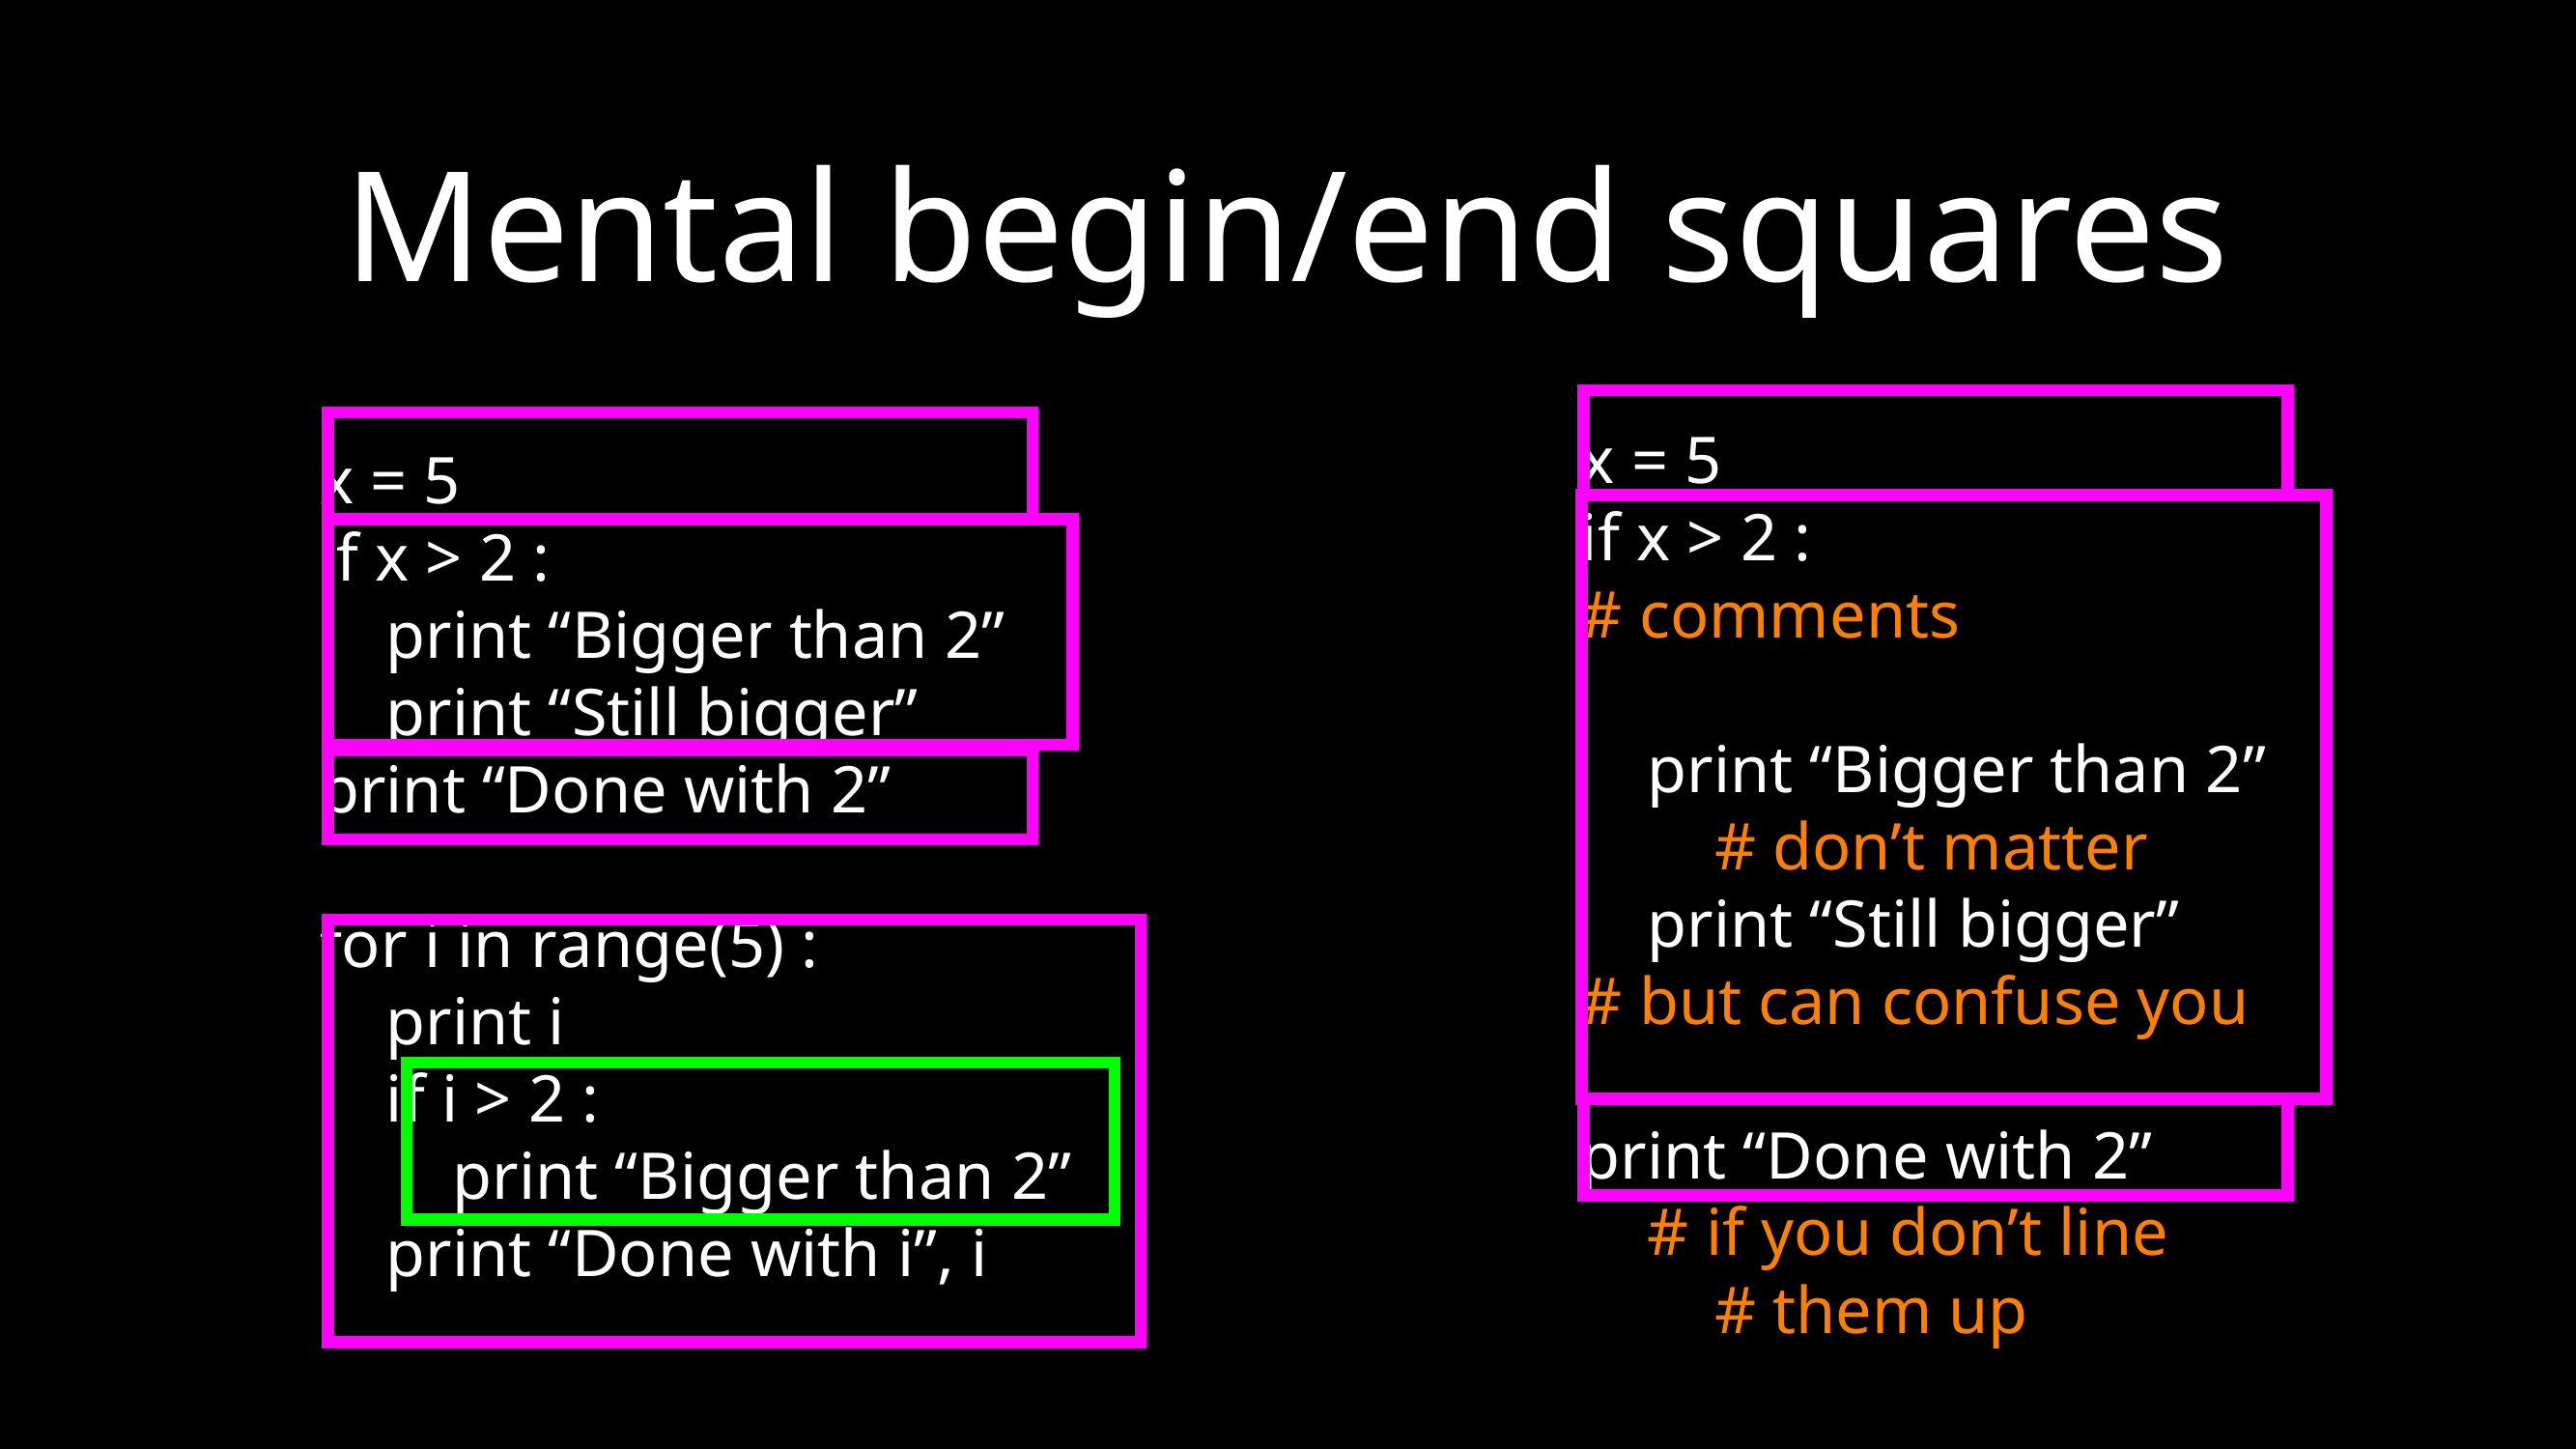

# Mental begin/end squares
x = 5
if x > 2 :
# comments
 print “Bigger than 2”
 # don’t matter
 print “Still bigger”
# but can confuse you
print “Done with 2”
 # if you don’t line
 # them up
x = 5
if x > 2 :
 print “Bigger than 2”
 print “Still bigger”
print “Done with 2”
for i in range(5) :
 print i
 if i > 2 :
 print “Bigger than 2”
 print “Done with i”, i